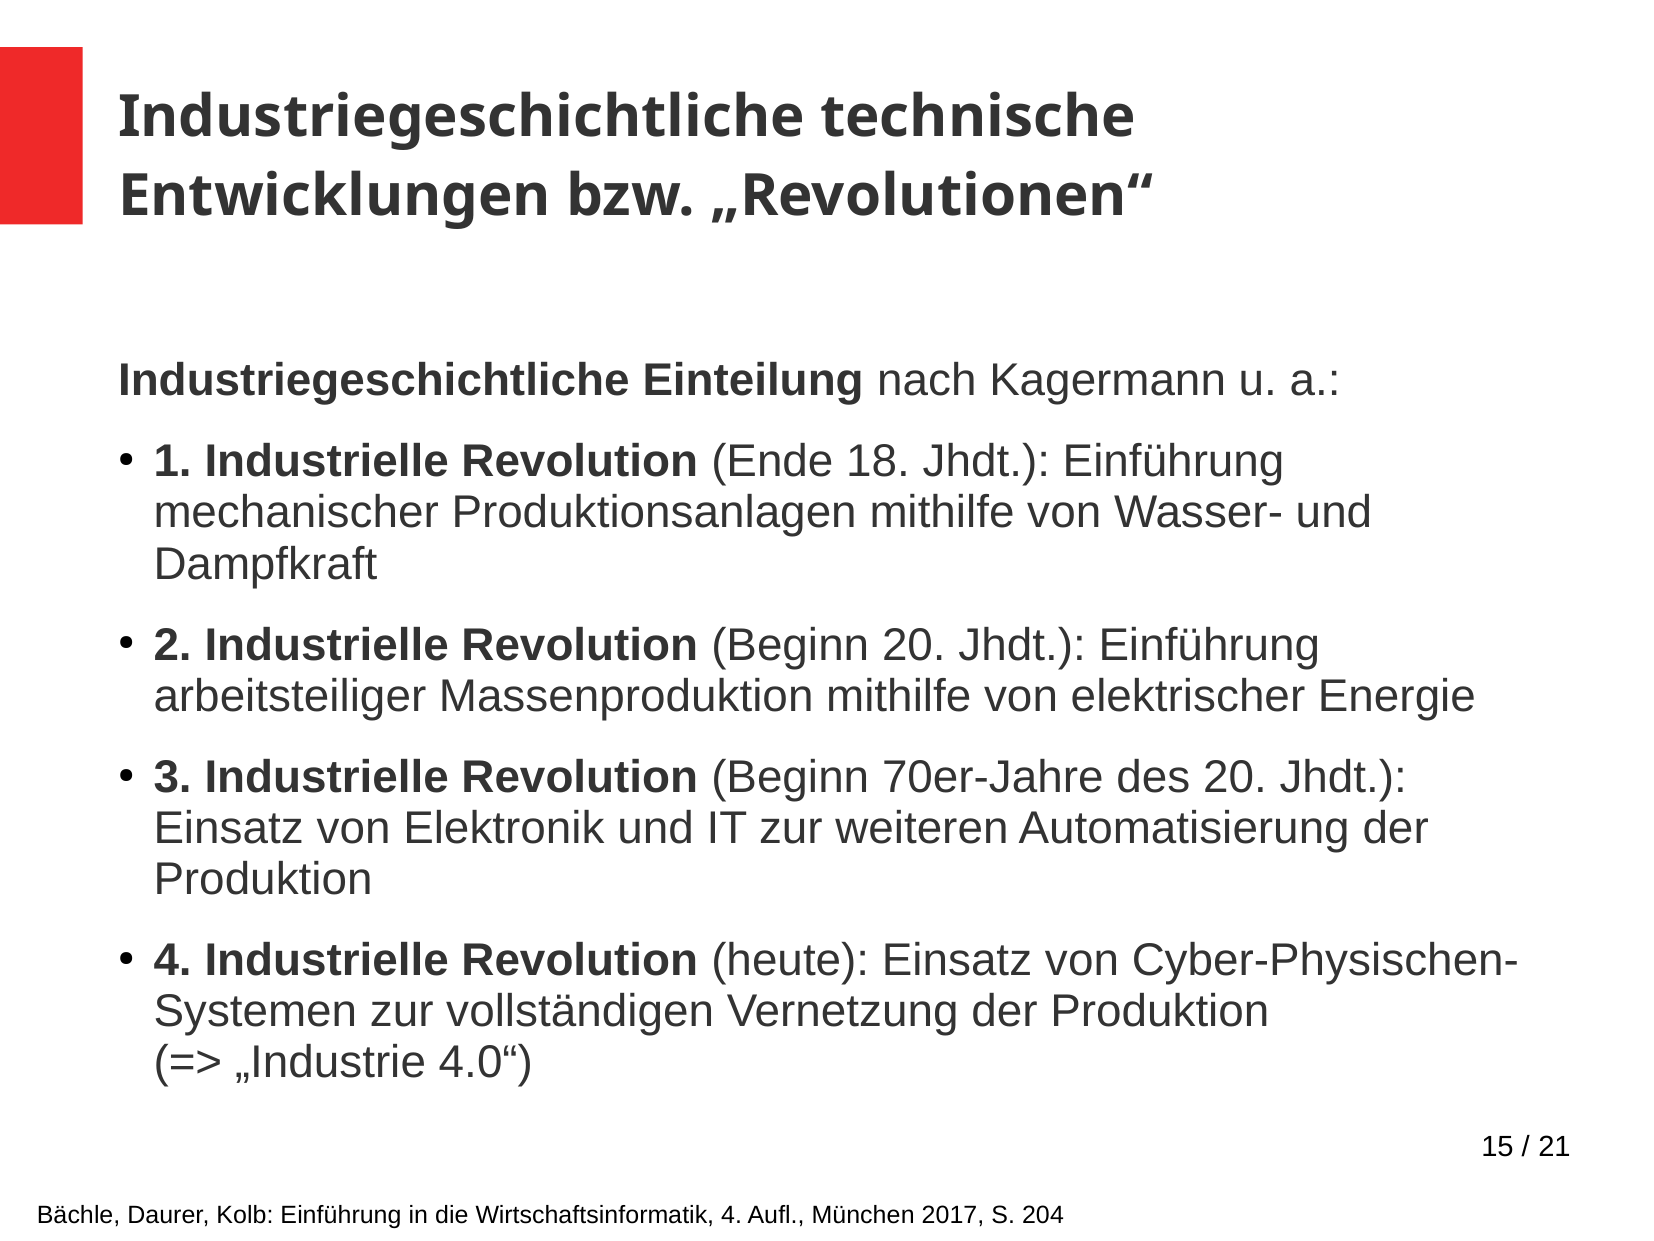

# Industriegeschichtliche technische Entwicklungen bzw. „Revolutionen“
Industriegeschichtliche Einteilung nach Kagermann u. a.:
1. Industrielle Revolution (Ende 18. Jhdt.): Einführung mechanischer Produktionsanlagen mithilfe von Wasser- und Dampfkraft
2. Industrielle Revolution (Beginn 20. Jhdt.): Einführung arbeitsteiliger Massenproduktion mithilfe von elektrischer Energie
3. Industrielle Revolution (Beginn 70er-Jahre des 20. Jhdt.): Einsatz von Elektronik und IT zur weiteren Automatisierung der Produktion
4. Industrielle Revolution (heute): Einsatz von Cyber-Physischen-Systemen zur vollständigen Vernetzung der Produktion
(=> „Industrie 4.0“)
15
Bächle, Daurer, Kolb: Einführung in die Wirtschaftsinformatik, 4. Aufl., München 2017, S. 204